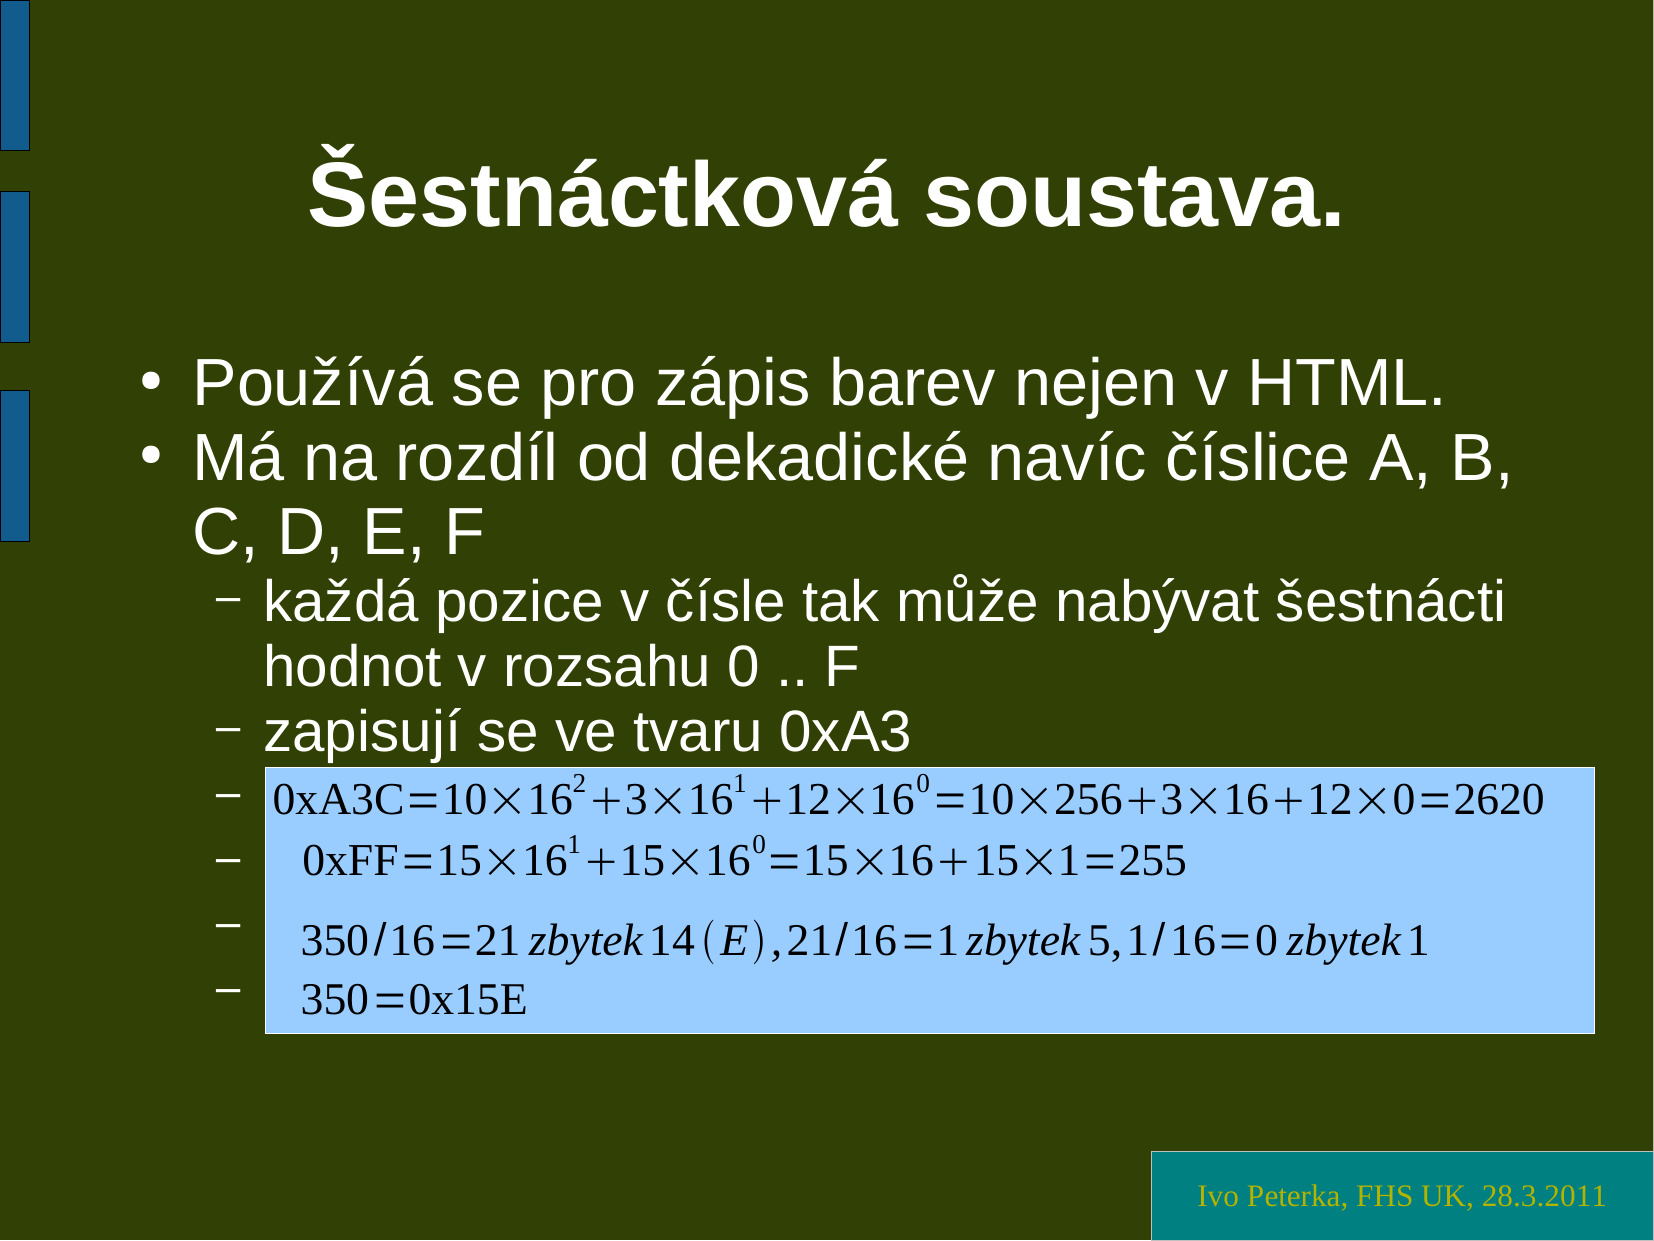

# Šestnáctková soustava.
Používá se pro zápis barev nejen v HTML.
Má na rozdíl od dekadické navíc číslice A, B, C, D, E, F
každá pozice v čísle tak může nabývat šestnácti hodnot v rozsahu 0 .. F
zapisují se ve tvaru 0xA3